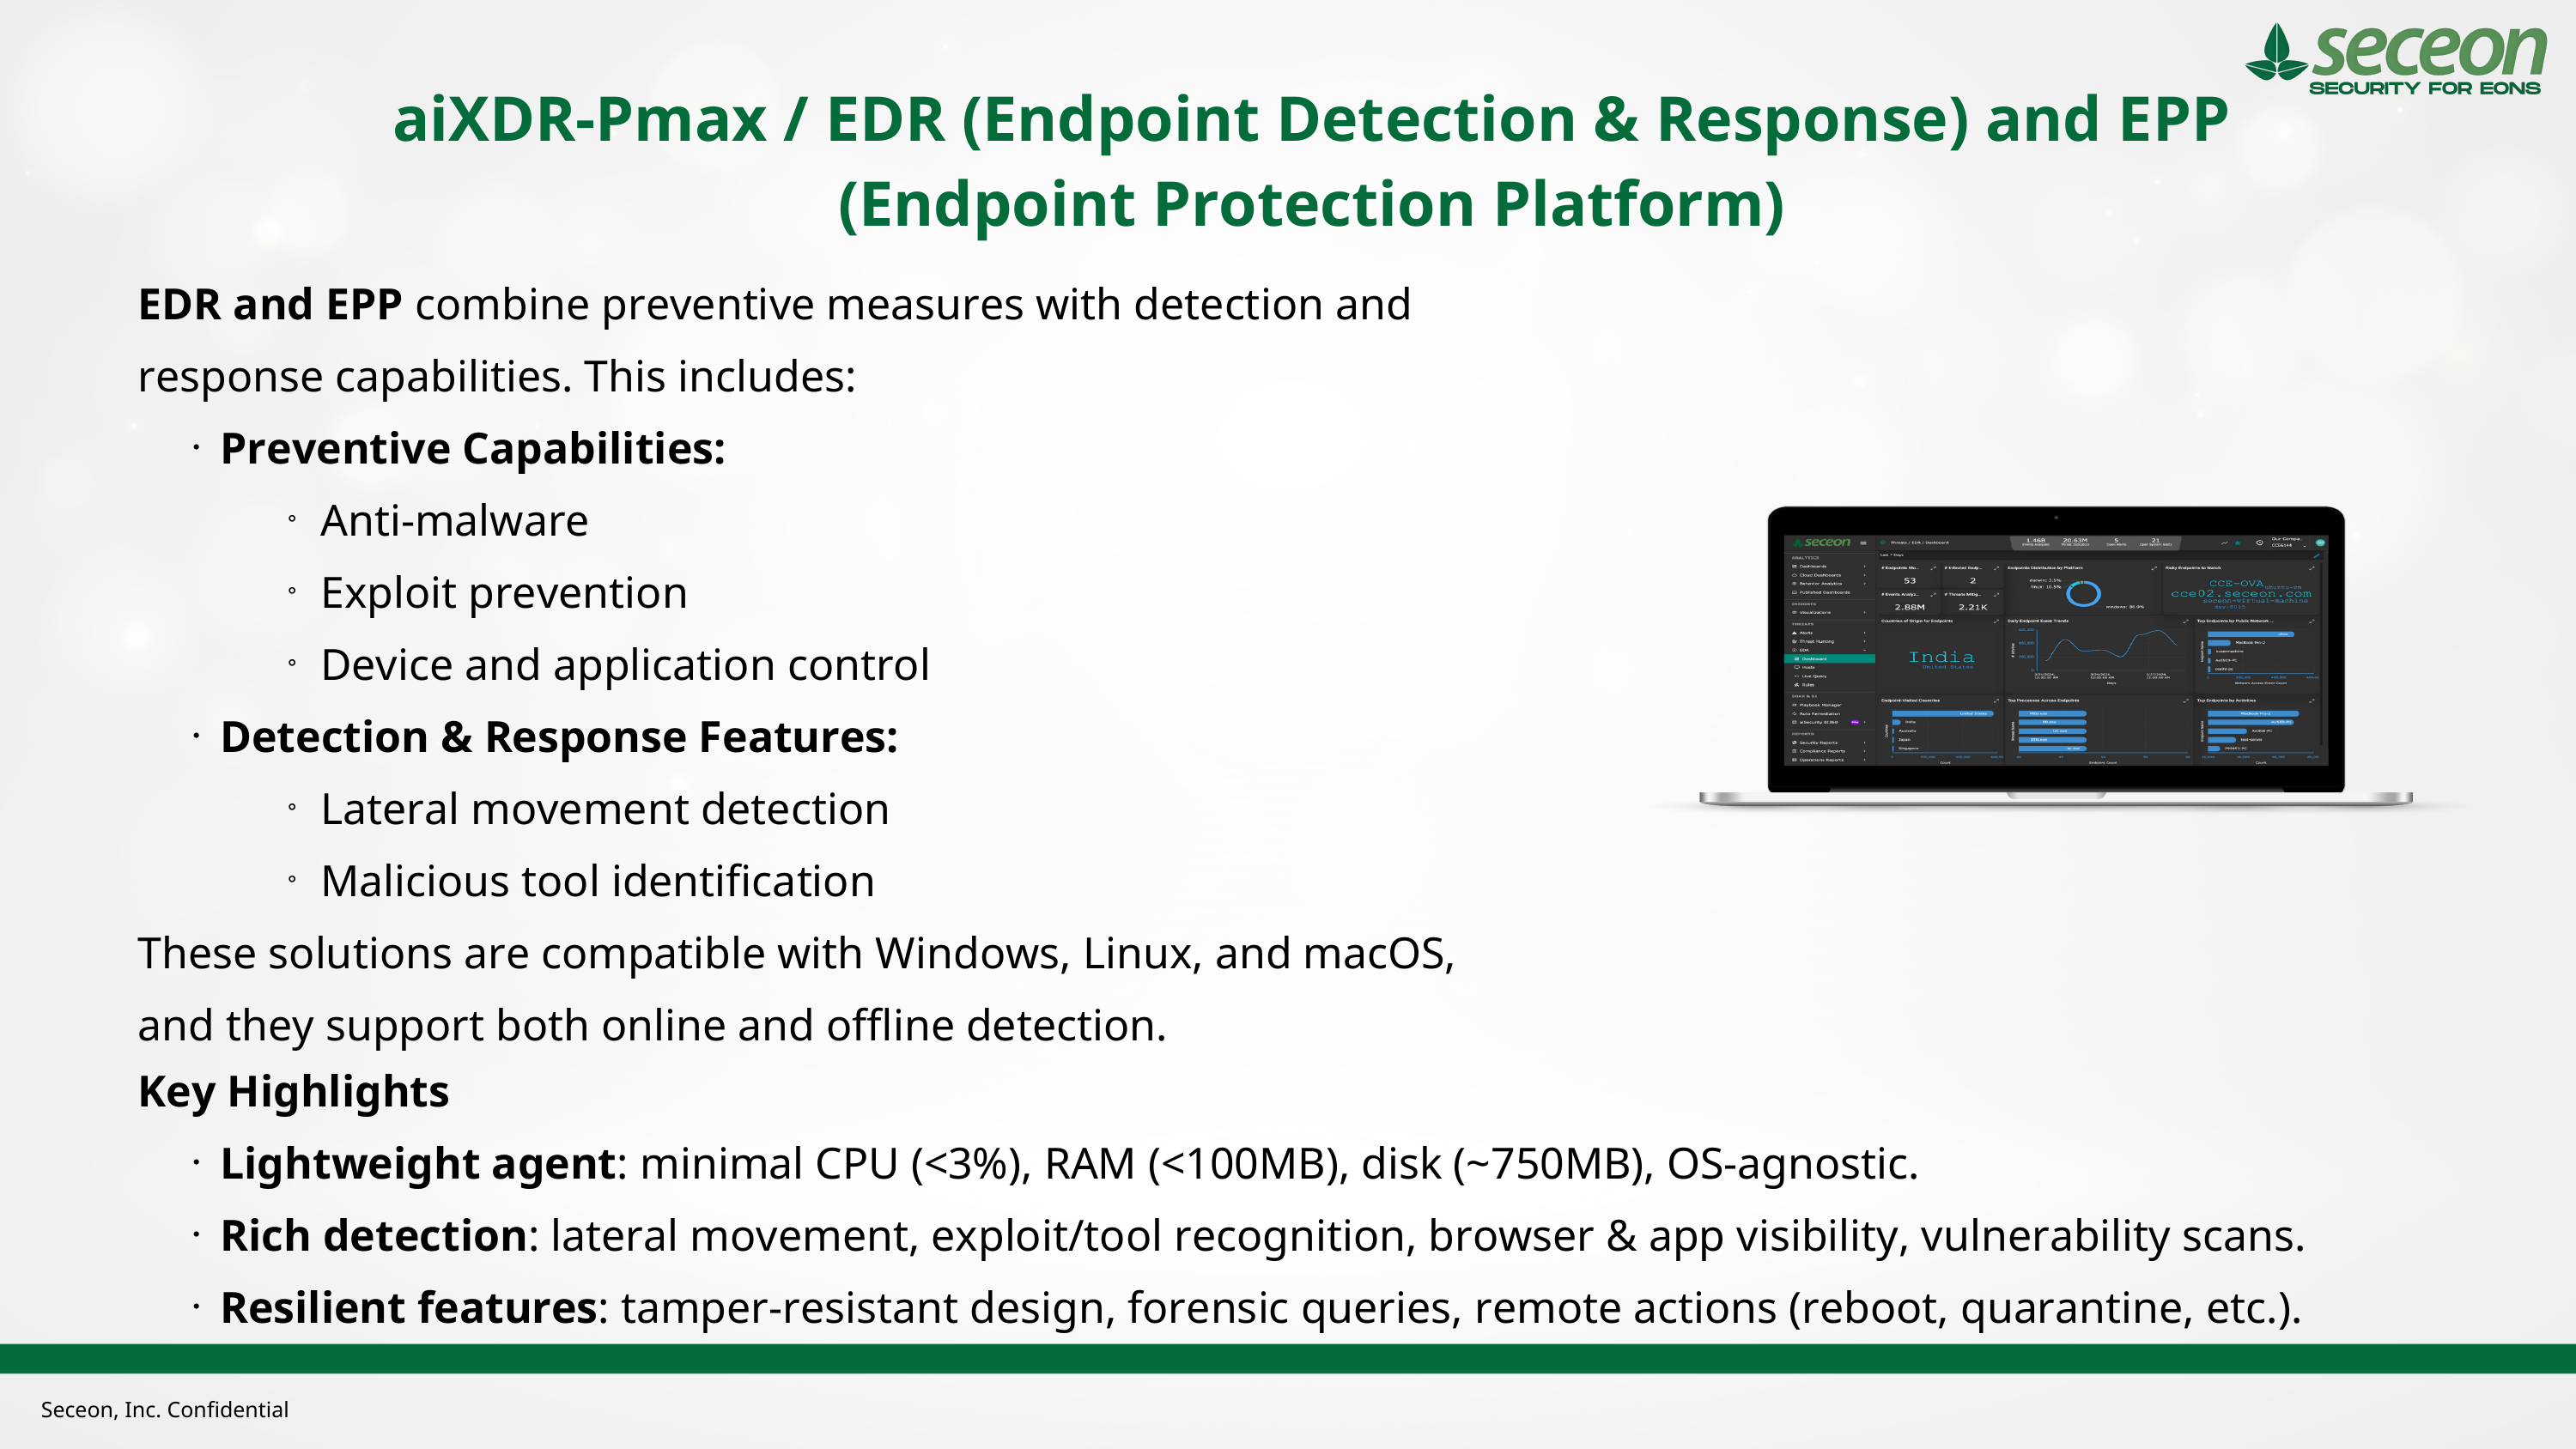

aiXDR-Pmax / EDR (Endpoint Detection & Response) and EPP (Endpoint Protection Platform)
EDR and EPP combine preventive measures with detection and response capabilities. This includes:
Preventive Capabilities:
Anti-malware
Exploit prevention
Device and application control
Detection & Response Features:
Lateral movement detection
Malicious tool identification
These solutions are compatible with Windows, Linux, and macOS, and they support both online and offline detection.
Key Highlights
Lightweight agent: minimal CPU (<3%), RAM (<100MB), disk (~750MB), OS-agnostic.
Rich detection: lateral movement, exploit/tool recognition, browser & app visibility, vulnerability scans.
Resilient features: tamper-resistant design, forensic queries, remote actions (reboot, quarantine, etc.).